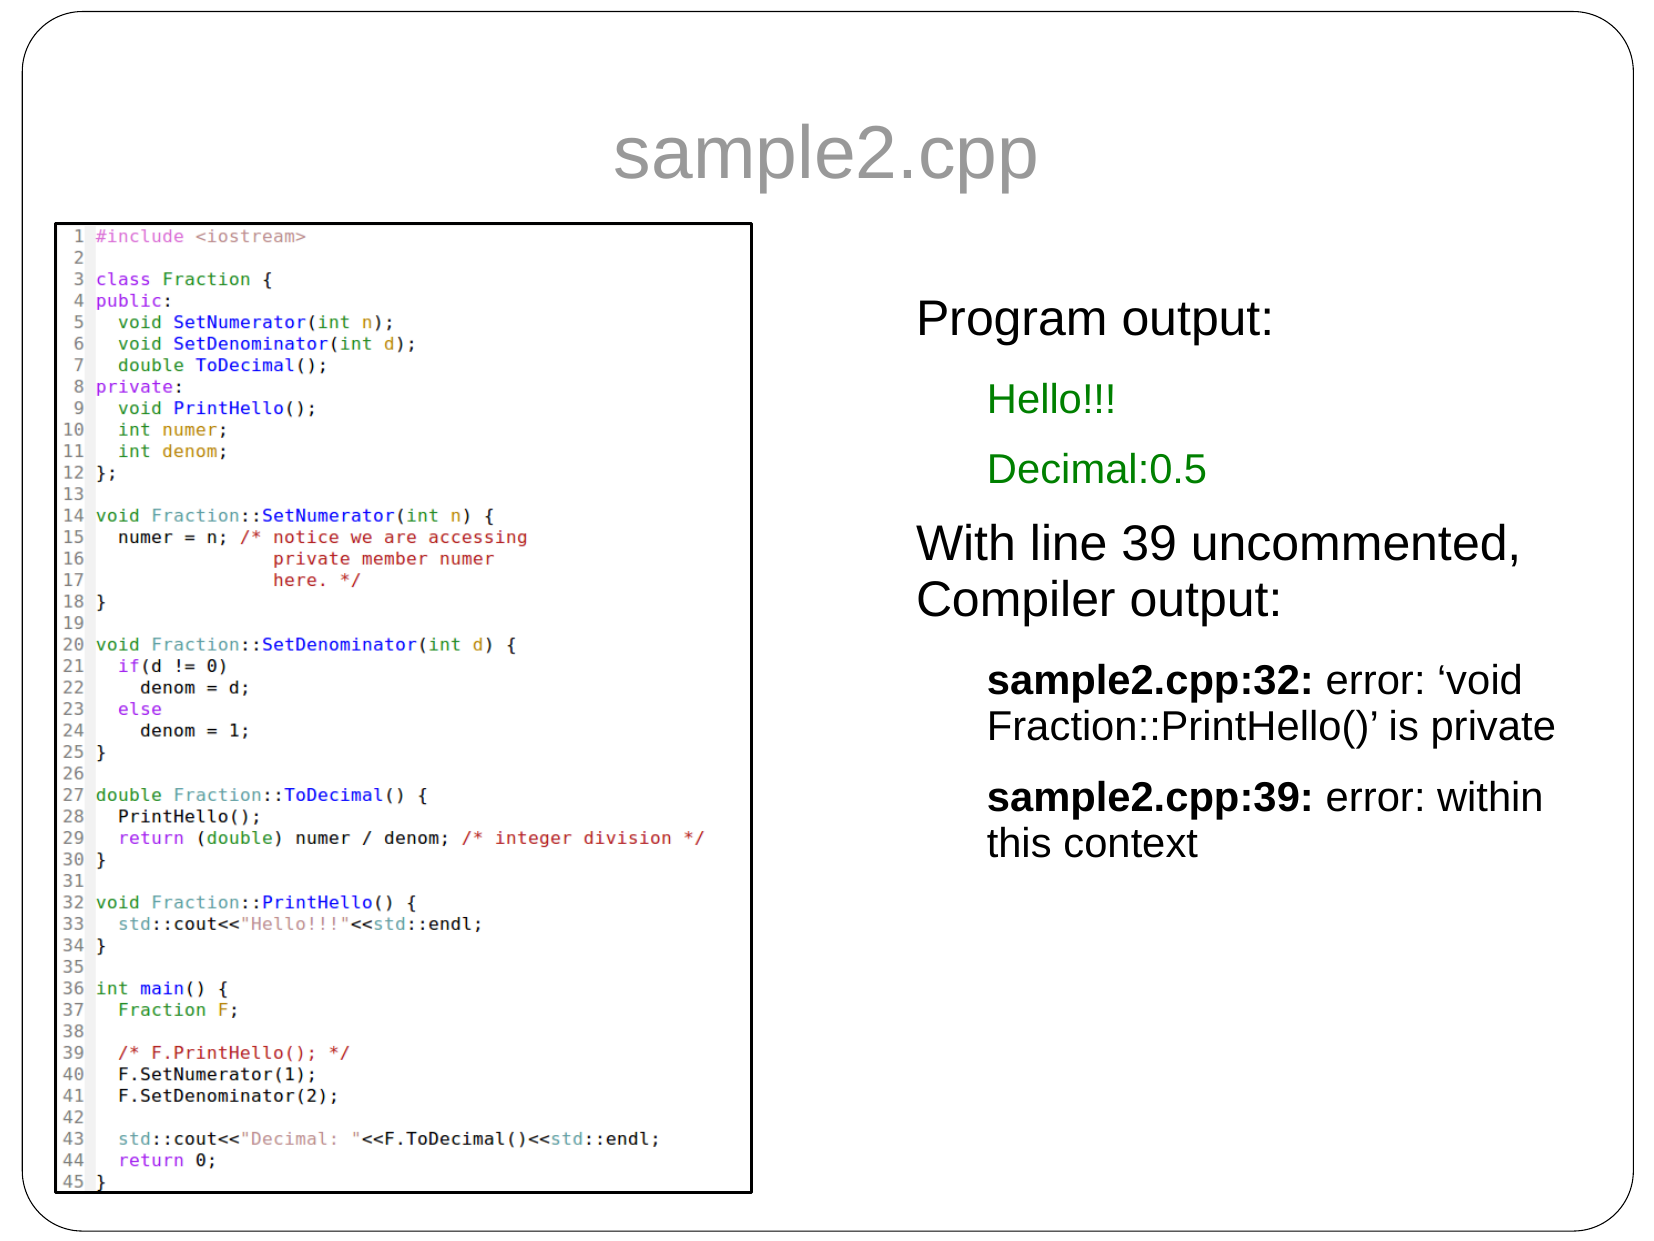

# sample2.cpp
Program output:
Hello!!!
Decimal:0.5
With line 39 uncommented, Compiler output:
sample2.cpp:32: error: ‘void Fraction::PrintHello()’ is private
sample2.cpp:39: error: within this context